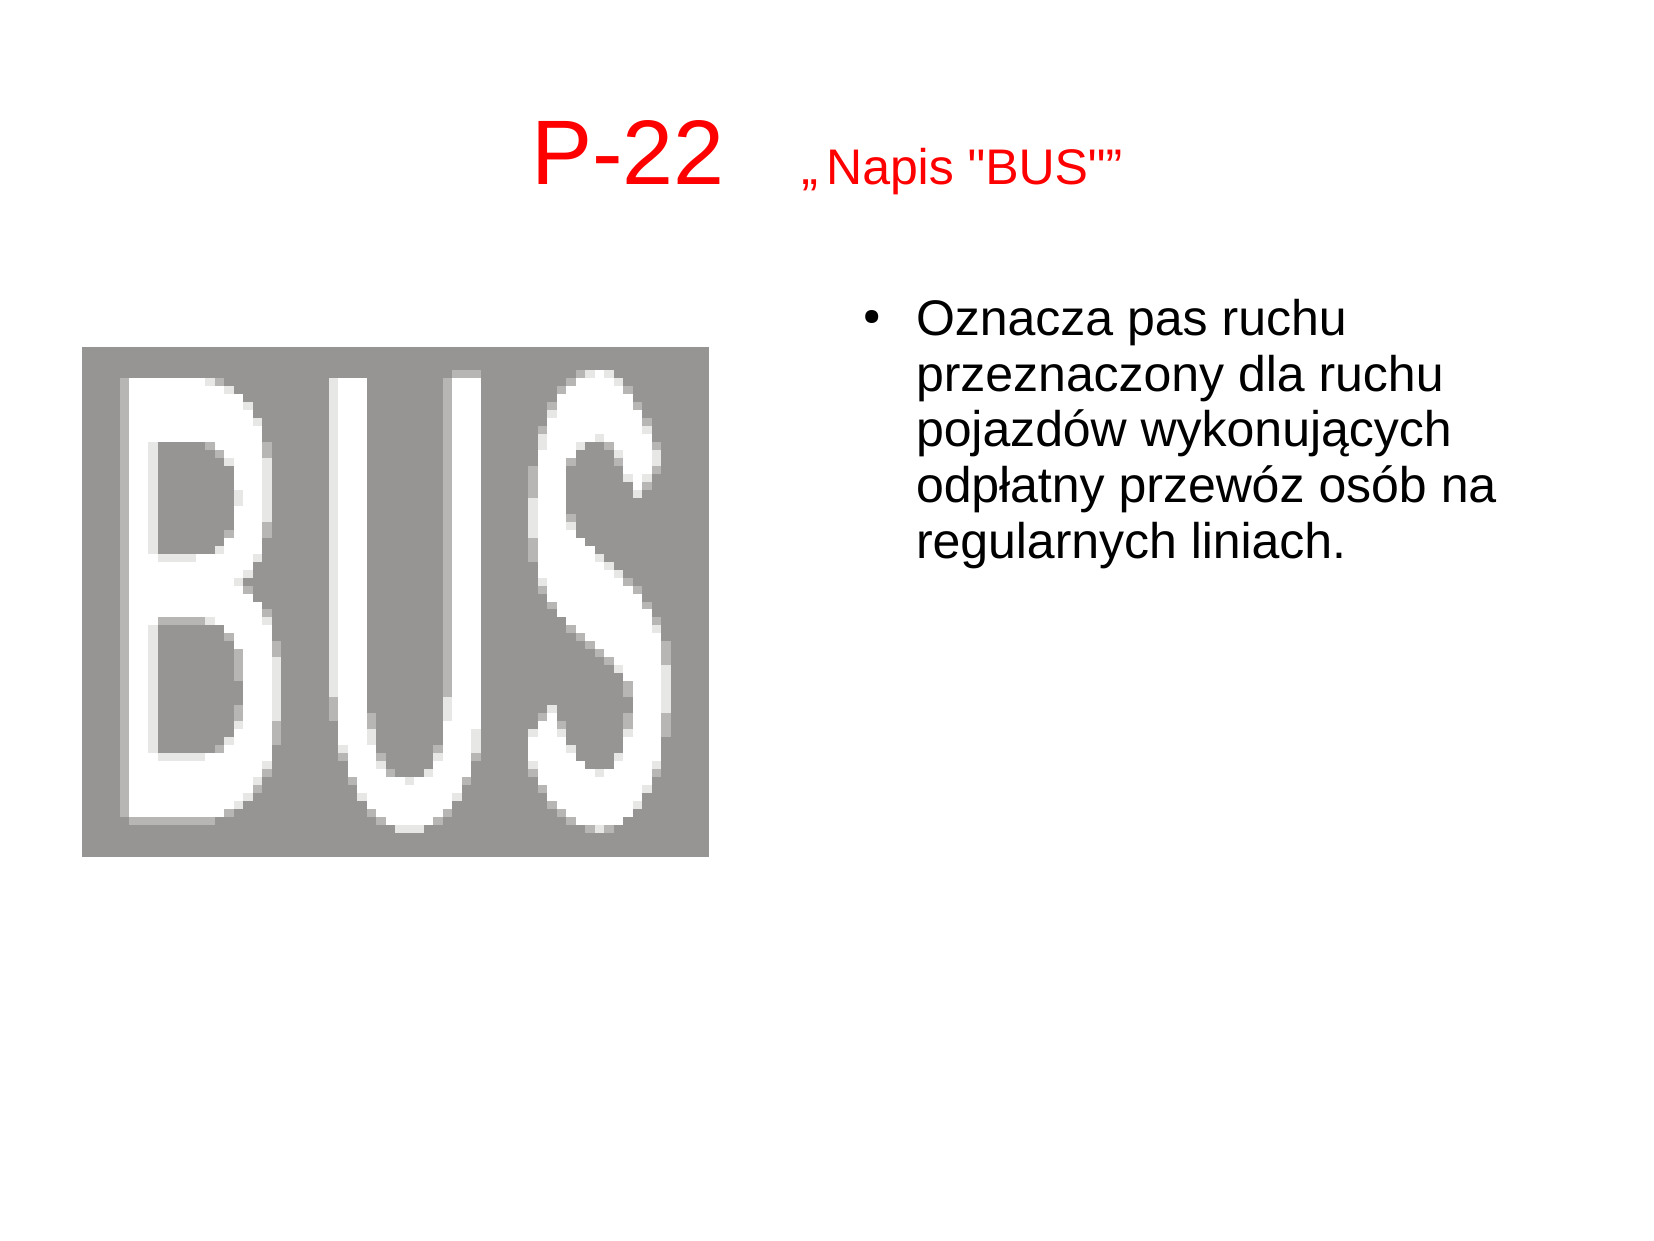

# P-22 „	Napis "BUS"”
Oznacza pas ruchu przeznaczony dla ruchu pojazdów wykonujących odpłatny przewóz osób na regularnych liniach.